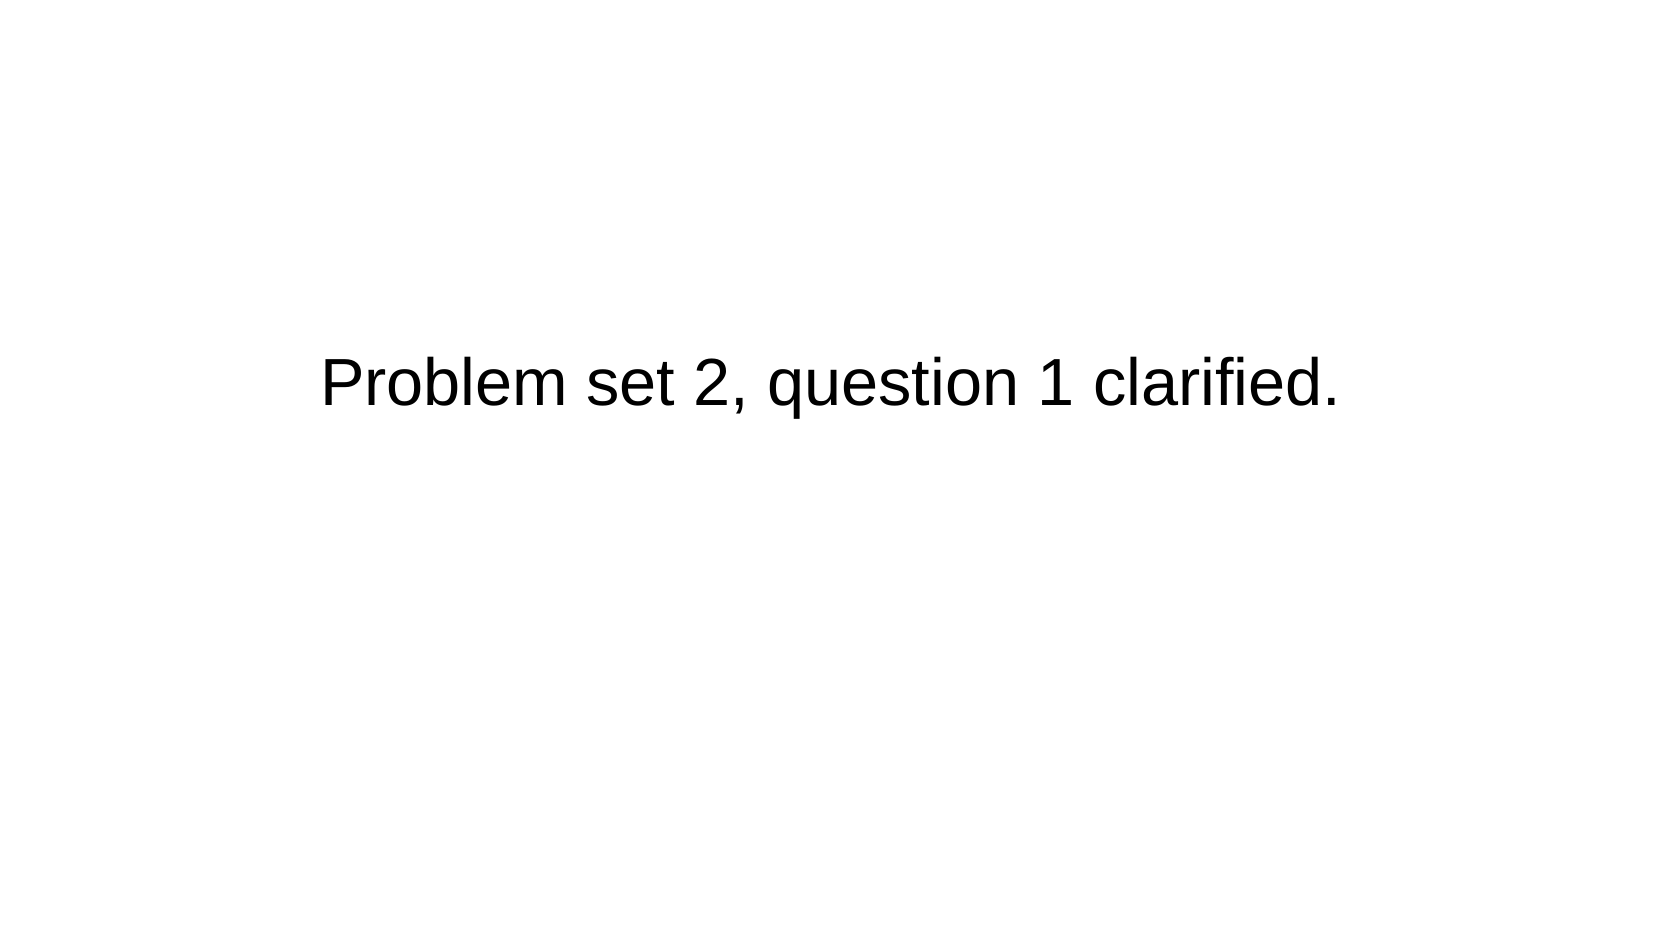

#
Problem set 2, question 1 clarified.